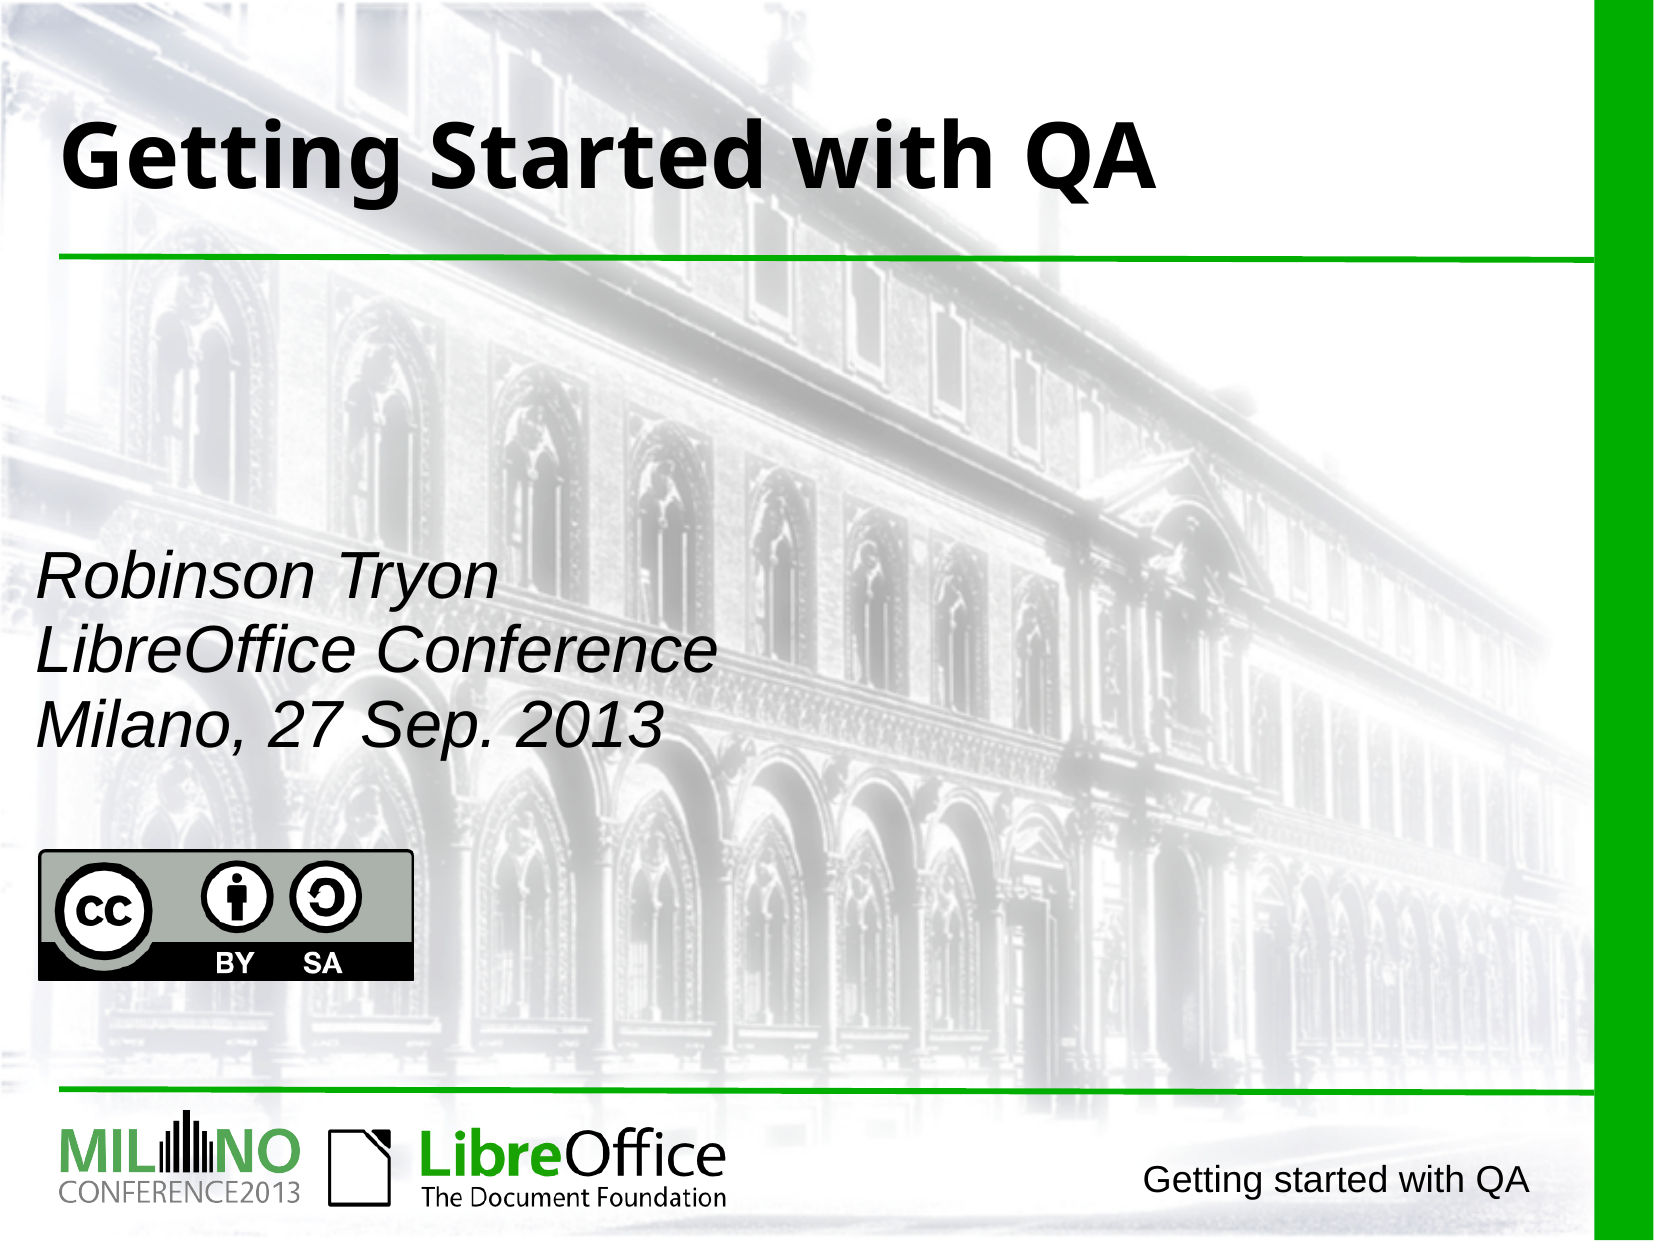

# Getting Started with QA
Robinson Tryon
LibreOffice Conference
Milano, 27 Sep. 2013